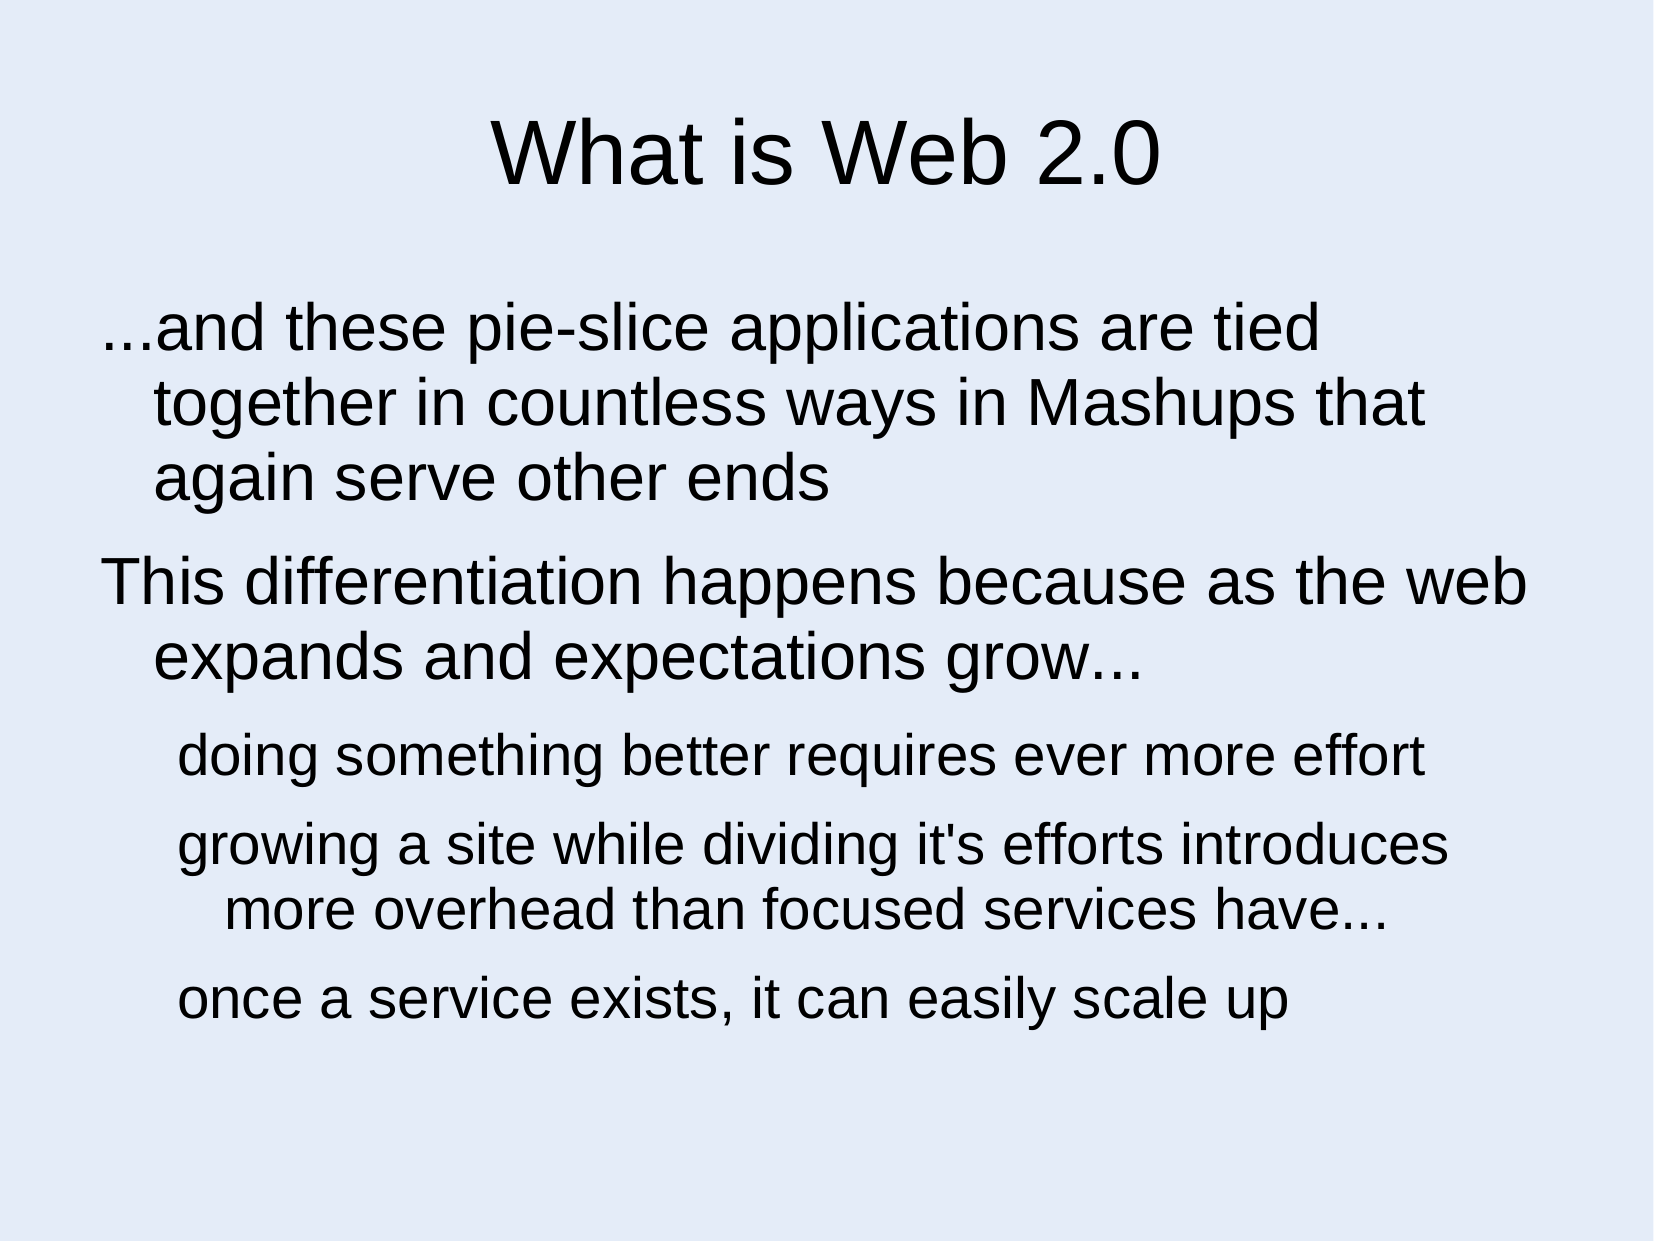

# What is Web 2.0
...and these pie-slice applications are tied together in countless ways in Mashups that again serve other ends
This differentiation happens because as the web expands and expectations grow...
doing something better requires ever more effort
growing a site while dividing it's efforts introduces more overhead than focused services have...
once a service exists, it can easily scale up